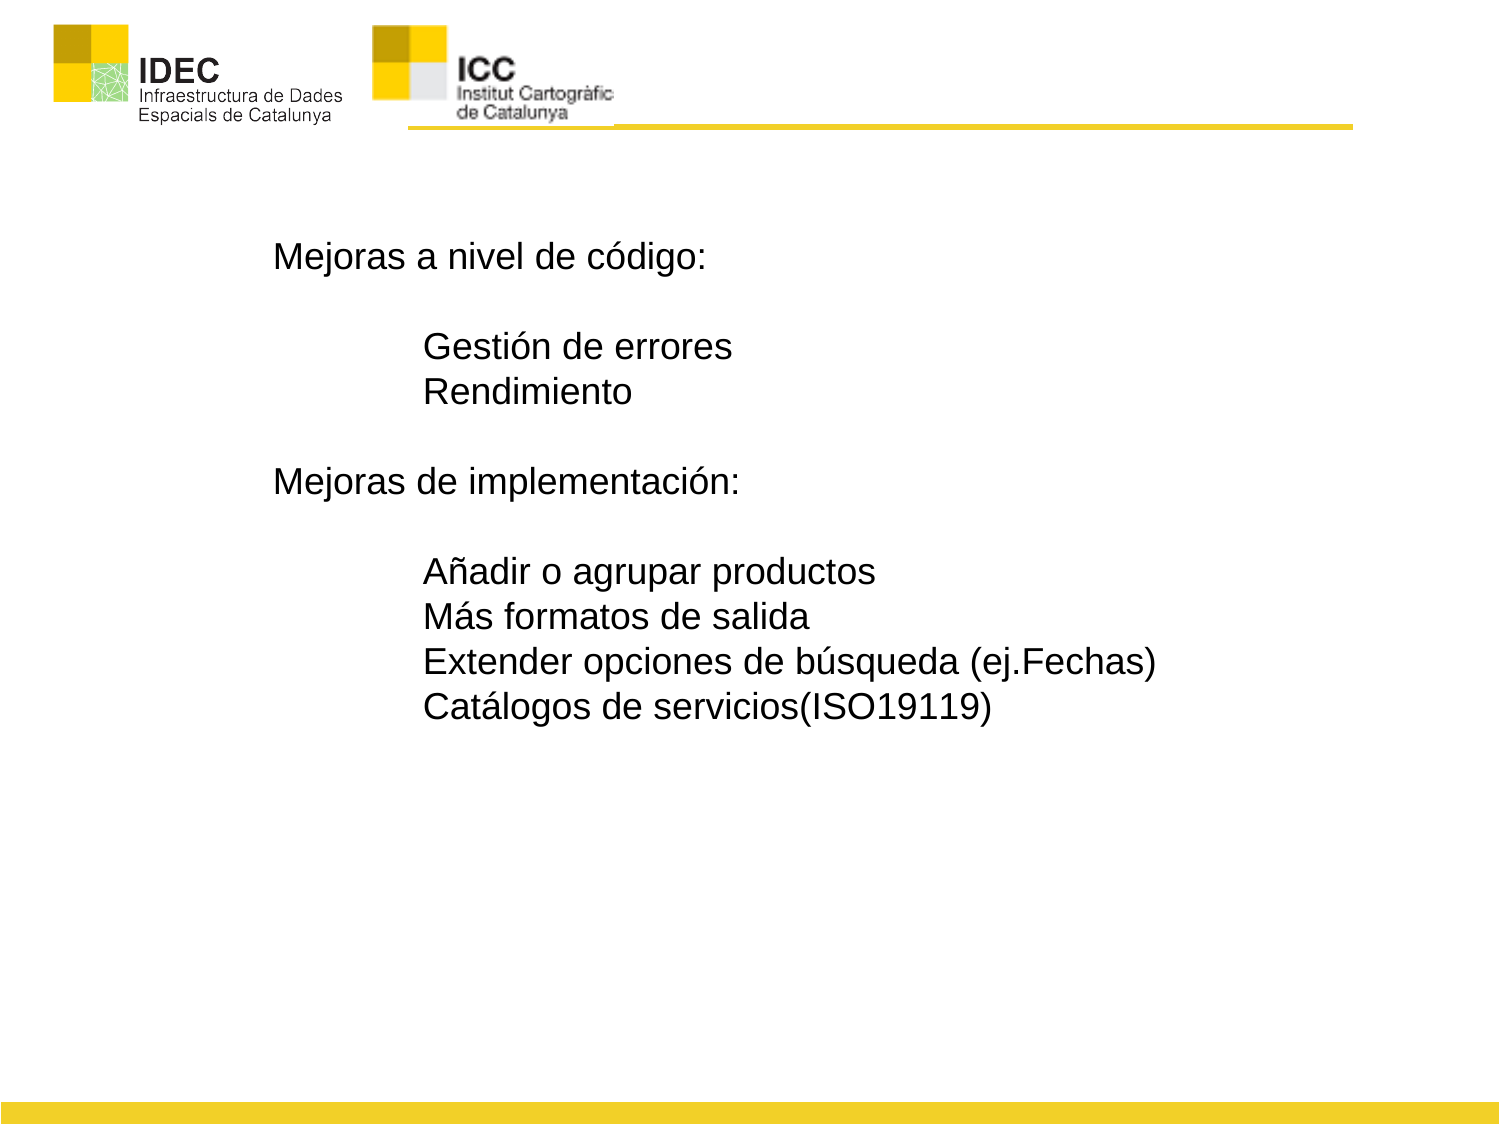

Mejoras a nivel de código:
	Gestión de errores
	Rendimiento
Mejoras de implementación:
	Añadir o agrupar productos
	Más formatos de salida
	Extender opciones de búsqueda (ej.Fechas)
	Catálogos de servicios(ISO19119)